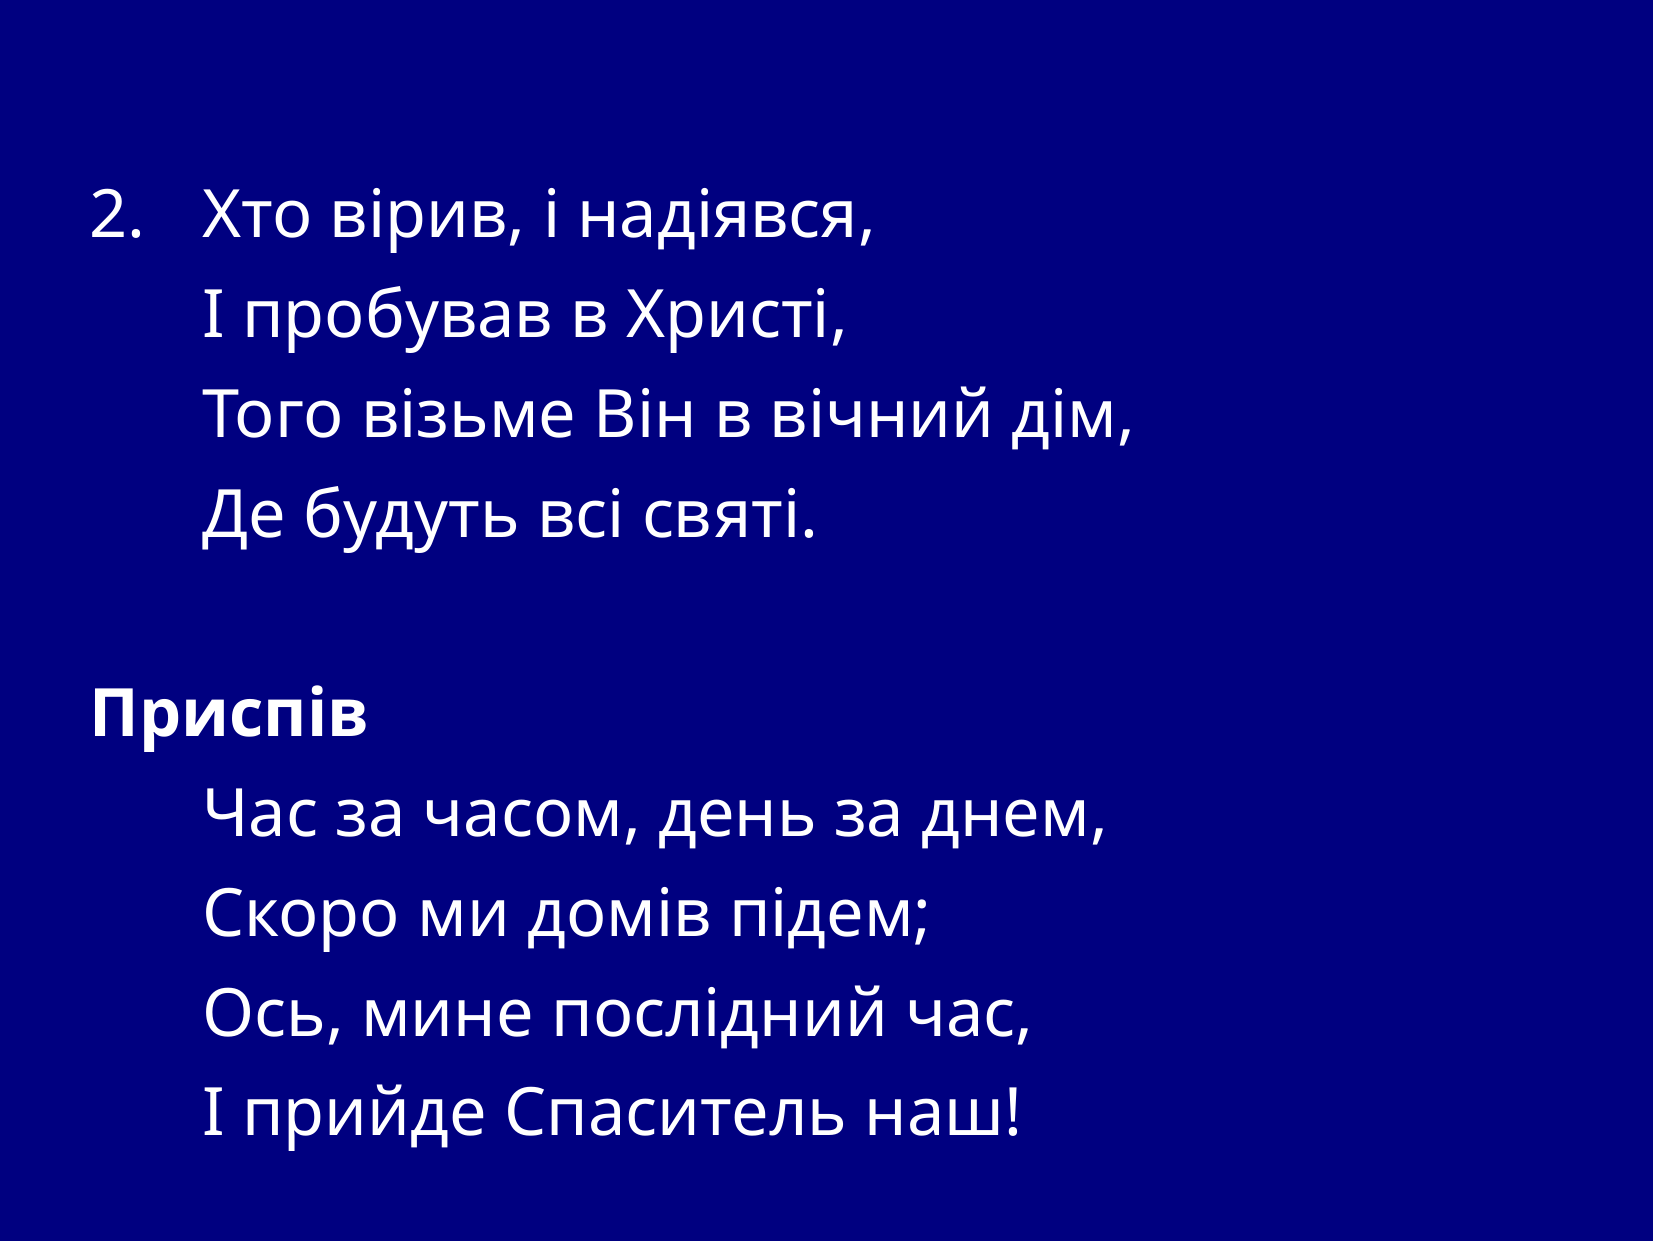

2.	Хто вірив, і надіявся,
	І пробував в Христі,
	Того візьме Він в вічний дім,
	Де будуть всі святі.
Приспів
	Час за часом, день за днем,
	Скоро ми домів підем;
	Ось, мине послідний час,
	І прийде Спаситель наш!